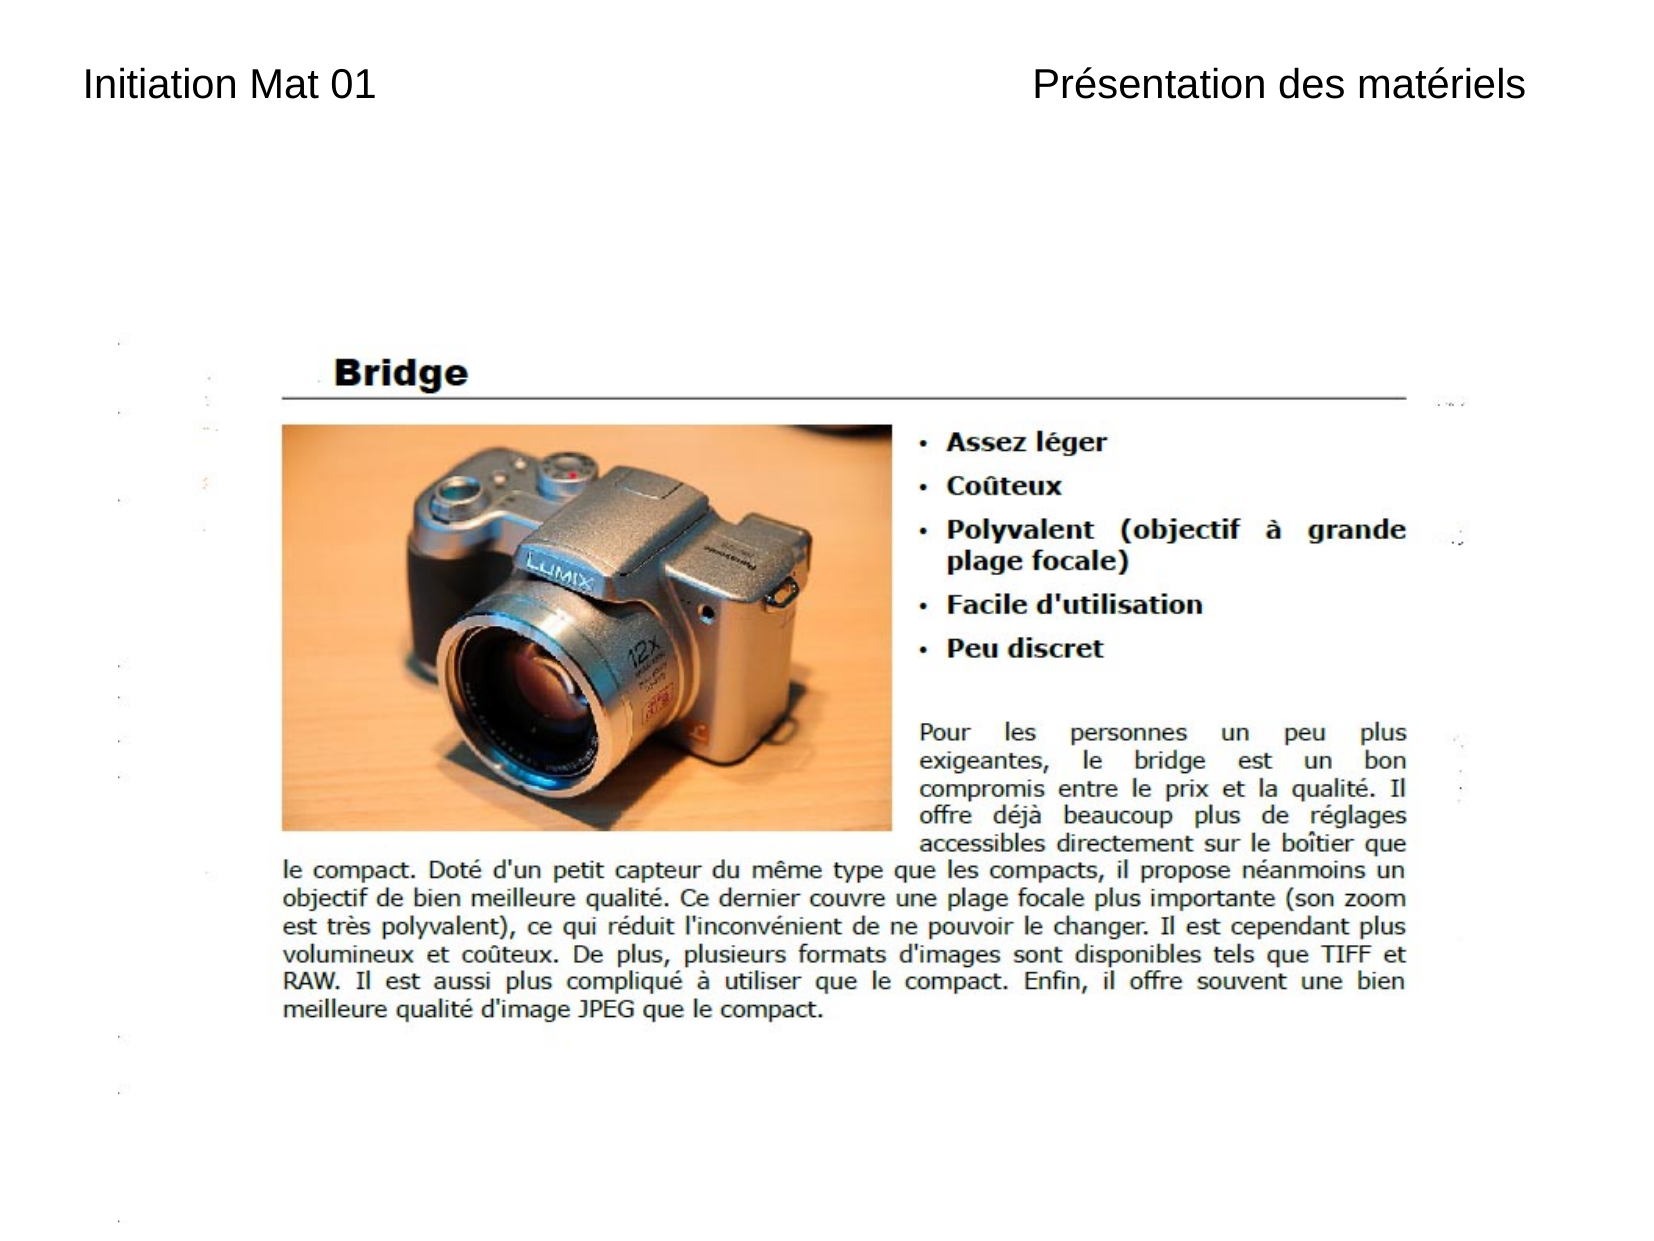

# Initiation Mat 01 Présentation des matériels